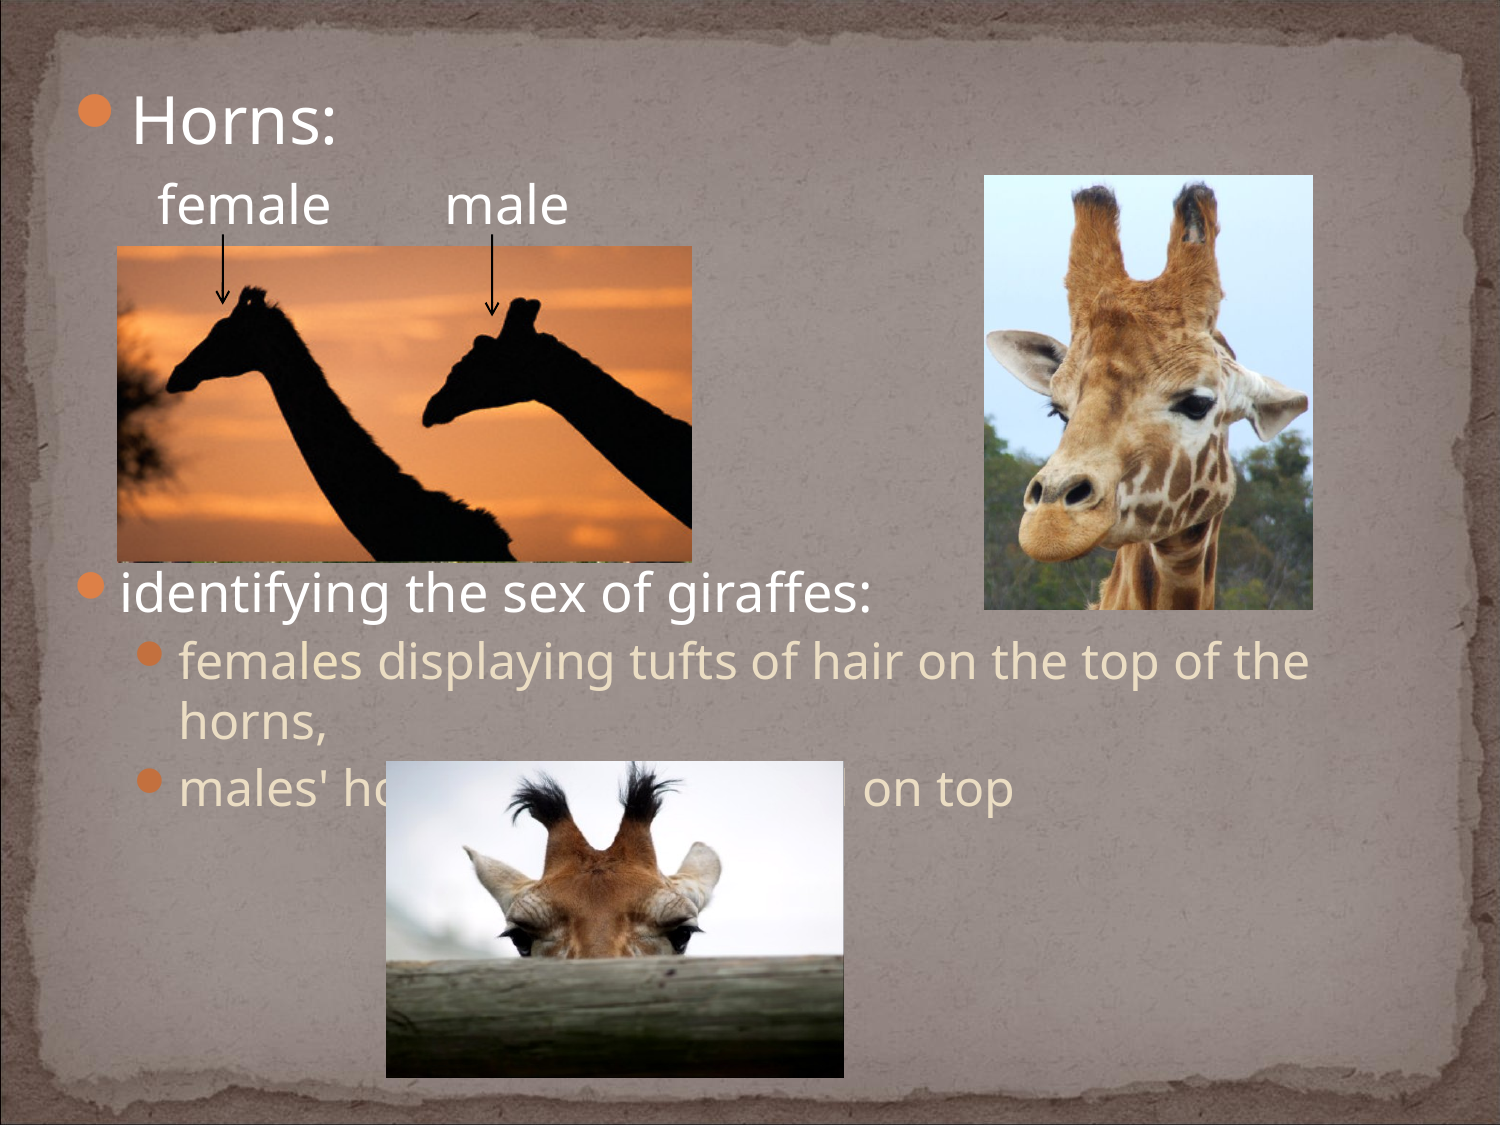

# Horns:
 female male
identifying the sex of giraffes:
females displaying tufts of hair on the top of the horns,
males' horns tend to be bald on top